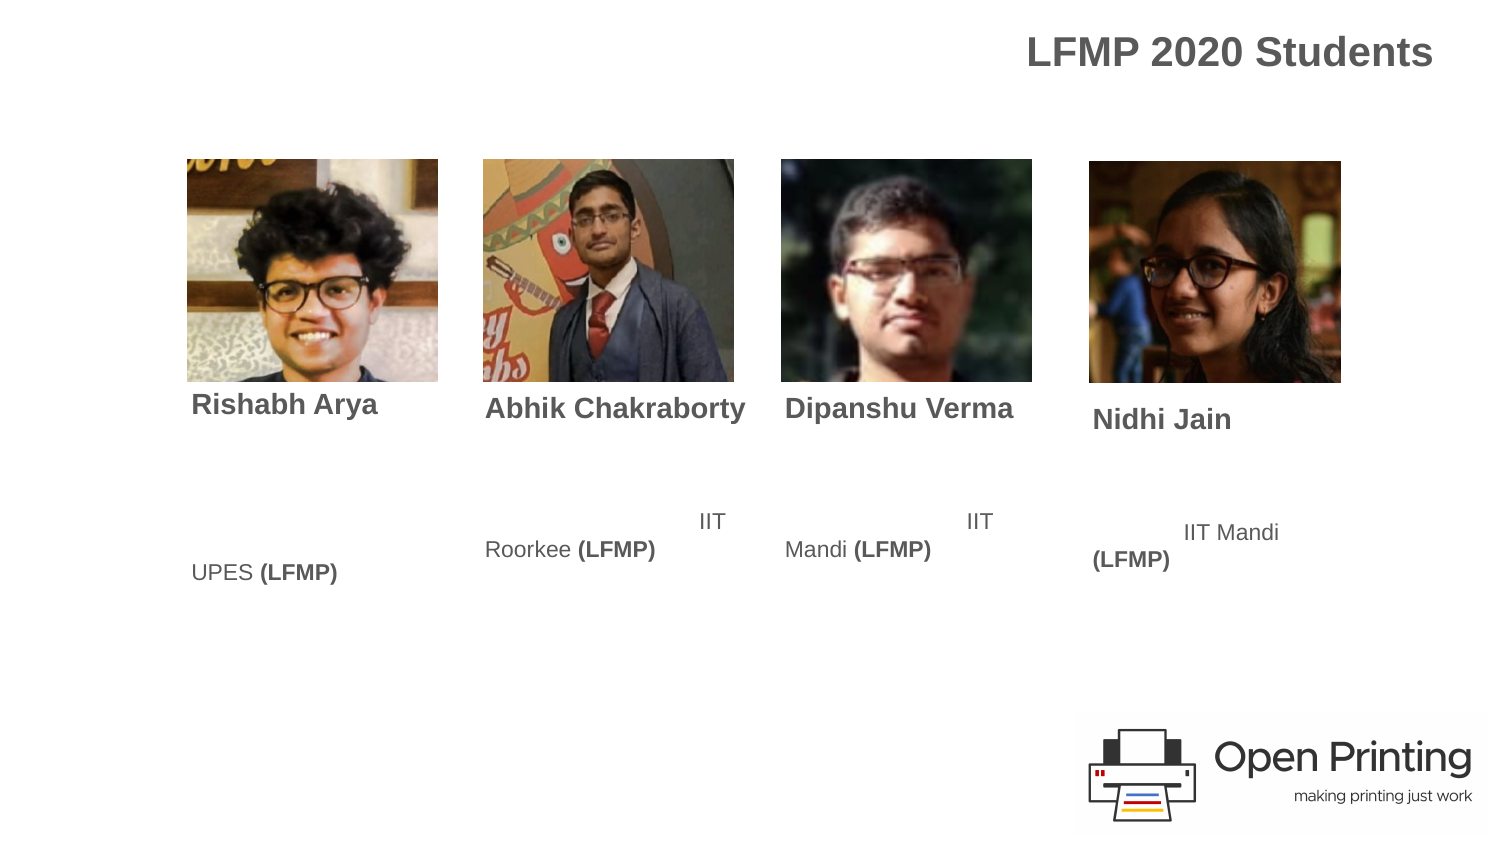

LFMP 2020 Students
# Rishabh Arya UPES (LFMP)
Abhik Chakraborty IIT Roorkee (LFMP)
Dipanshu Verma IIT Mandi (LFMP)
Nidhi Jain IIT Mandi (LFMP)